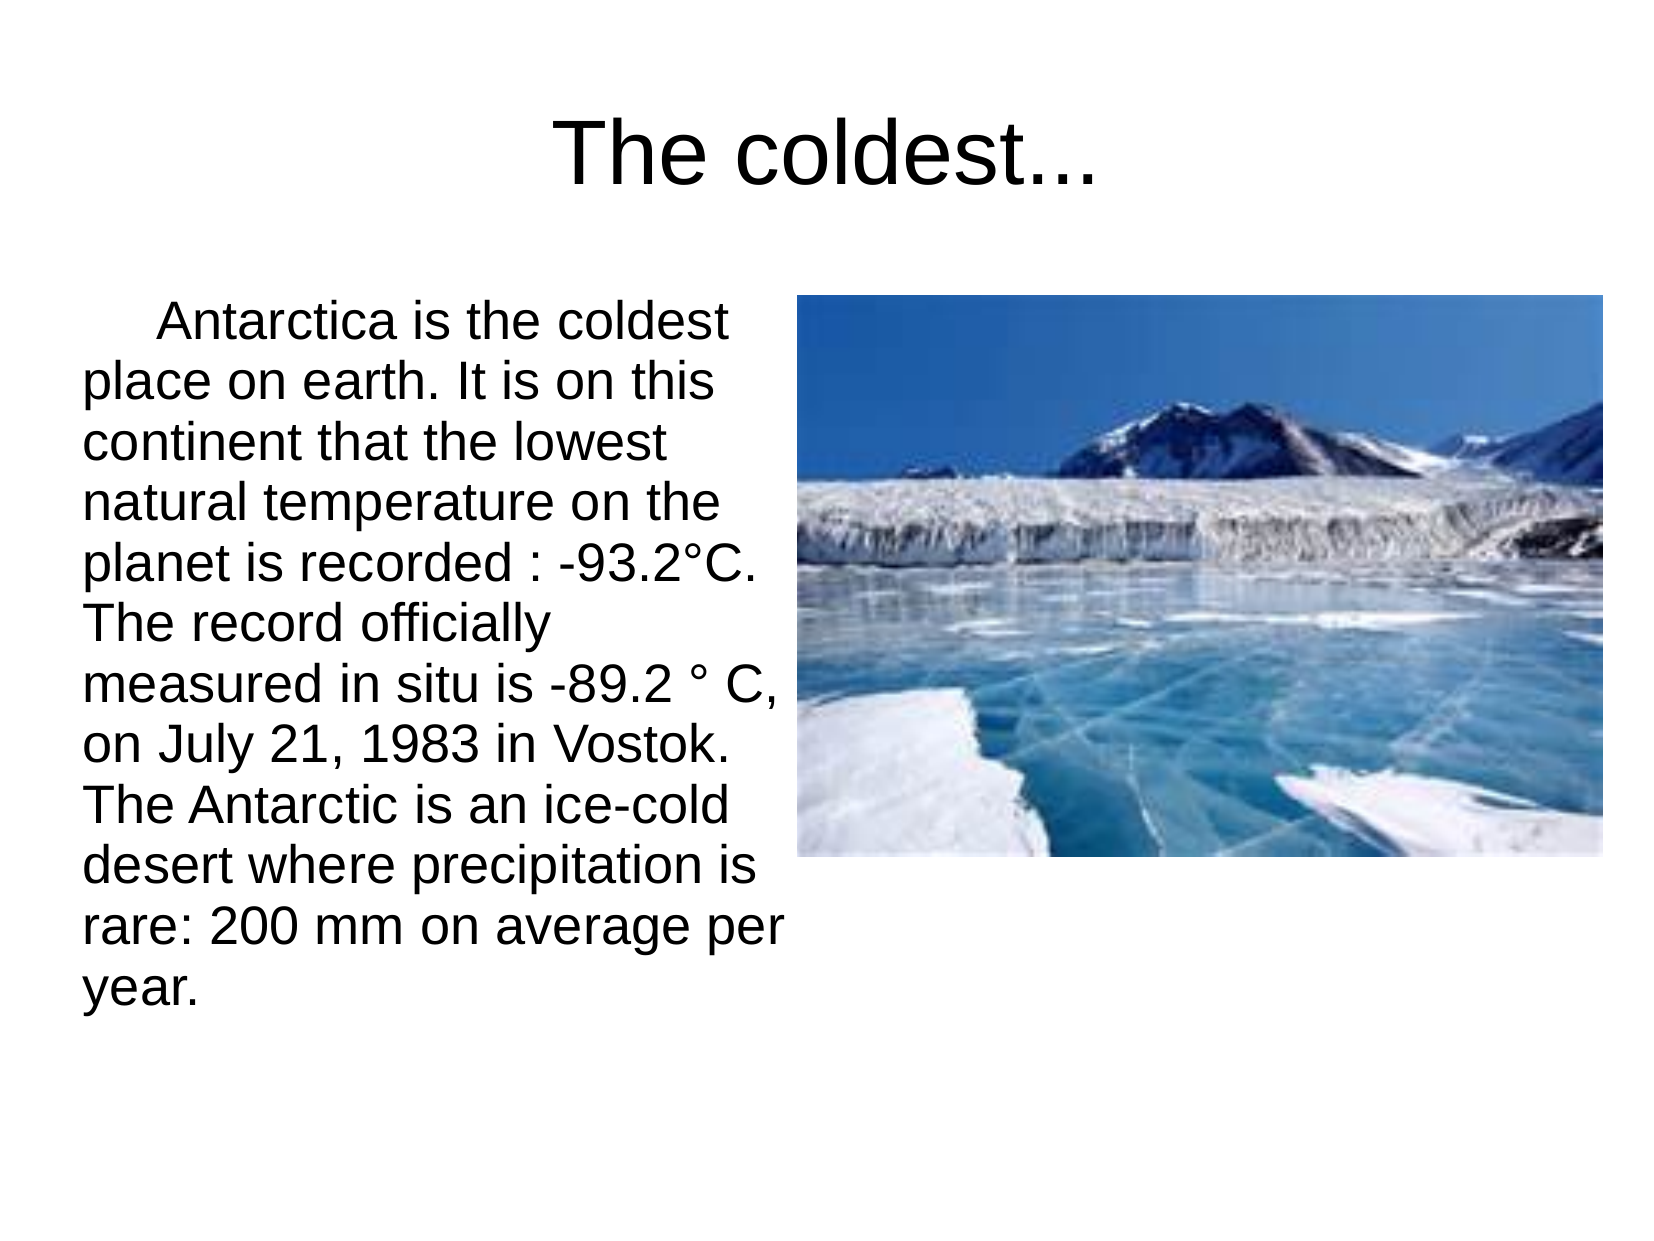

# The coldest...
	Antarctica is the coldest place on earth. It is on this continent that the lowest natural temperature on the planet is recorded : -93.2°C. The record officially measured in situ is -89.2 ° C, on July 21, 1983 in Vostok. The Antarctic is an ice-cold desert where precipitation is rare: 200 mm on average per year.